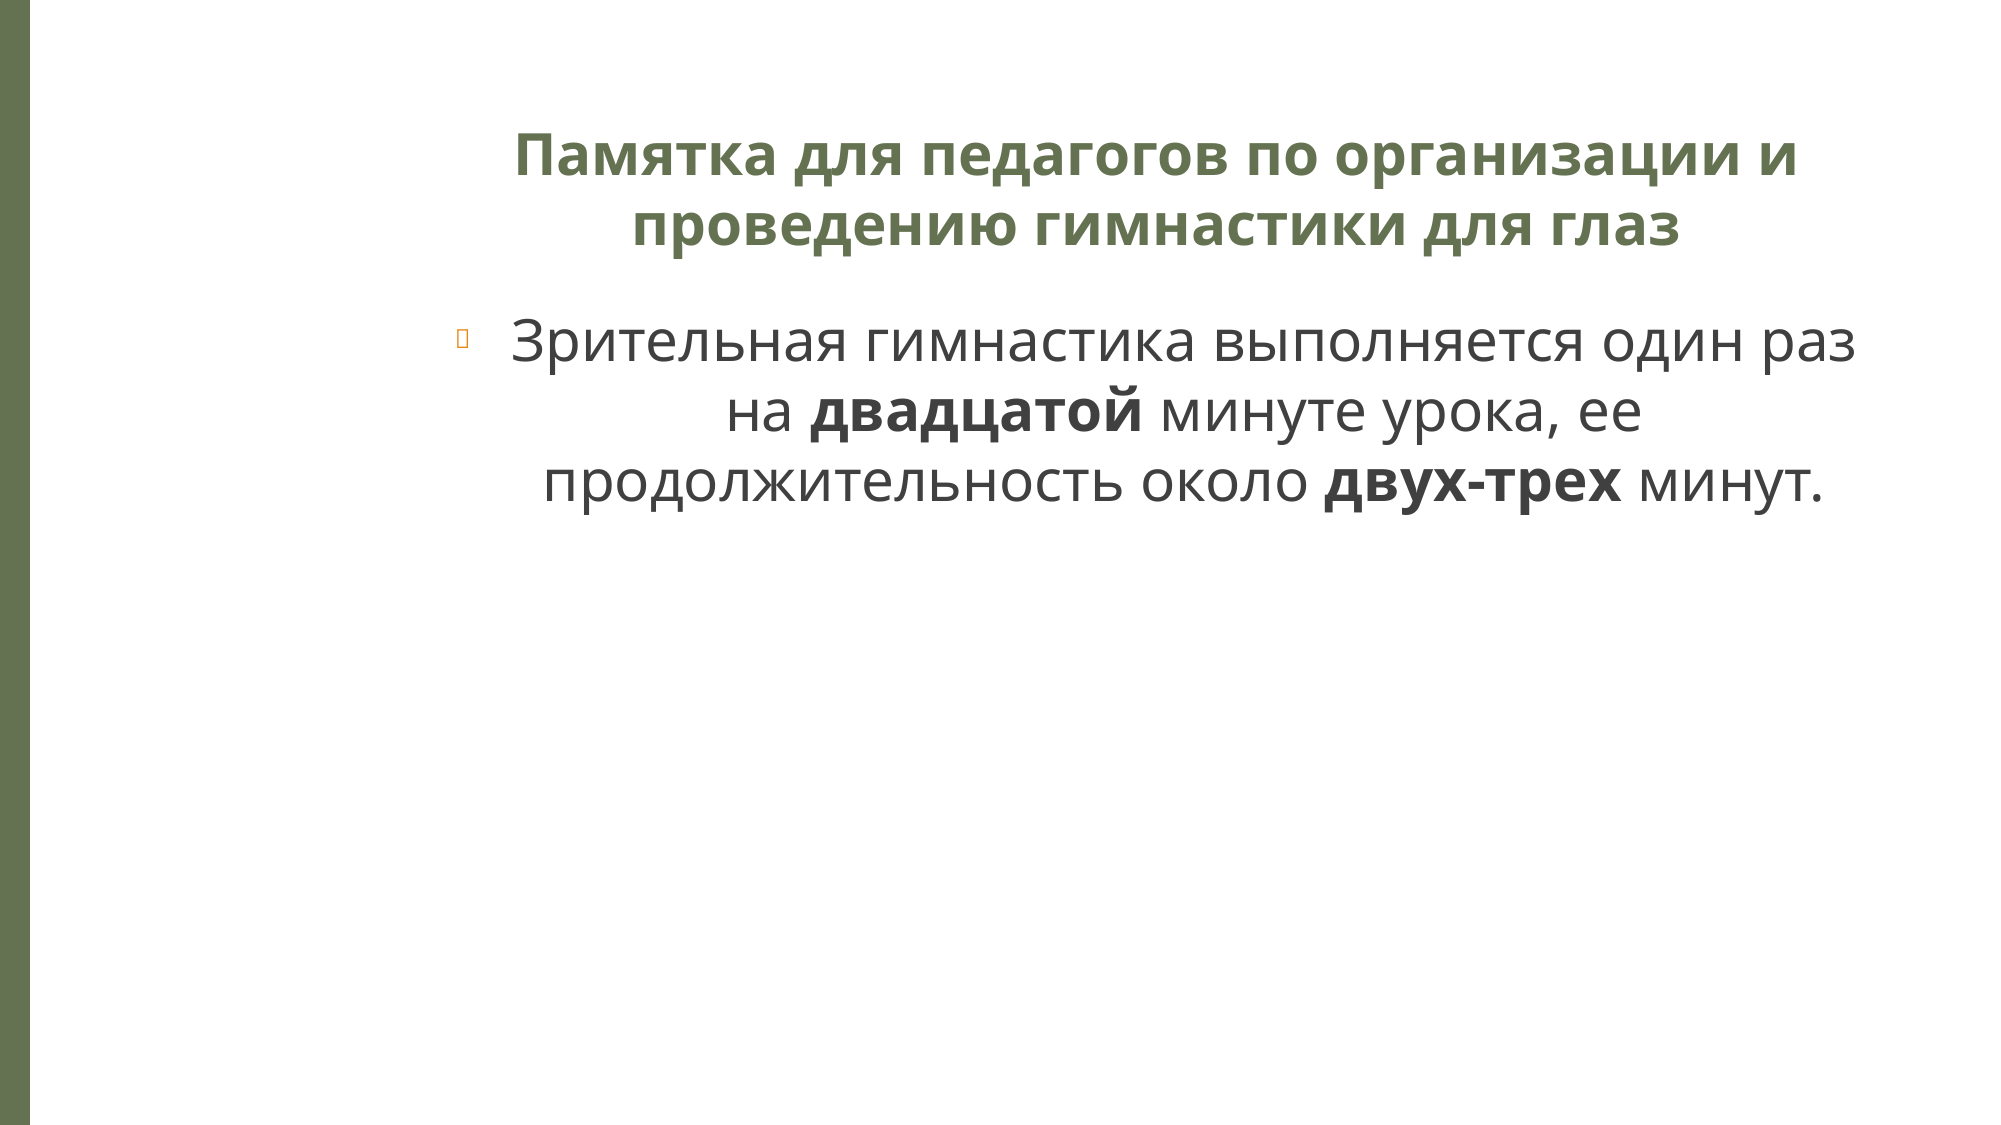

# Памятка для педагогов по организации и проведению гимнастики для глаз
Зрительная гимнастика выполняется один раз на двадцатой минуте урока, ее продолжительность около двух-трех минут.